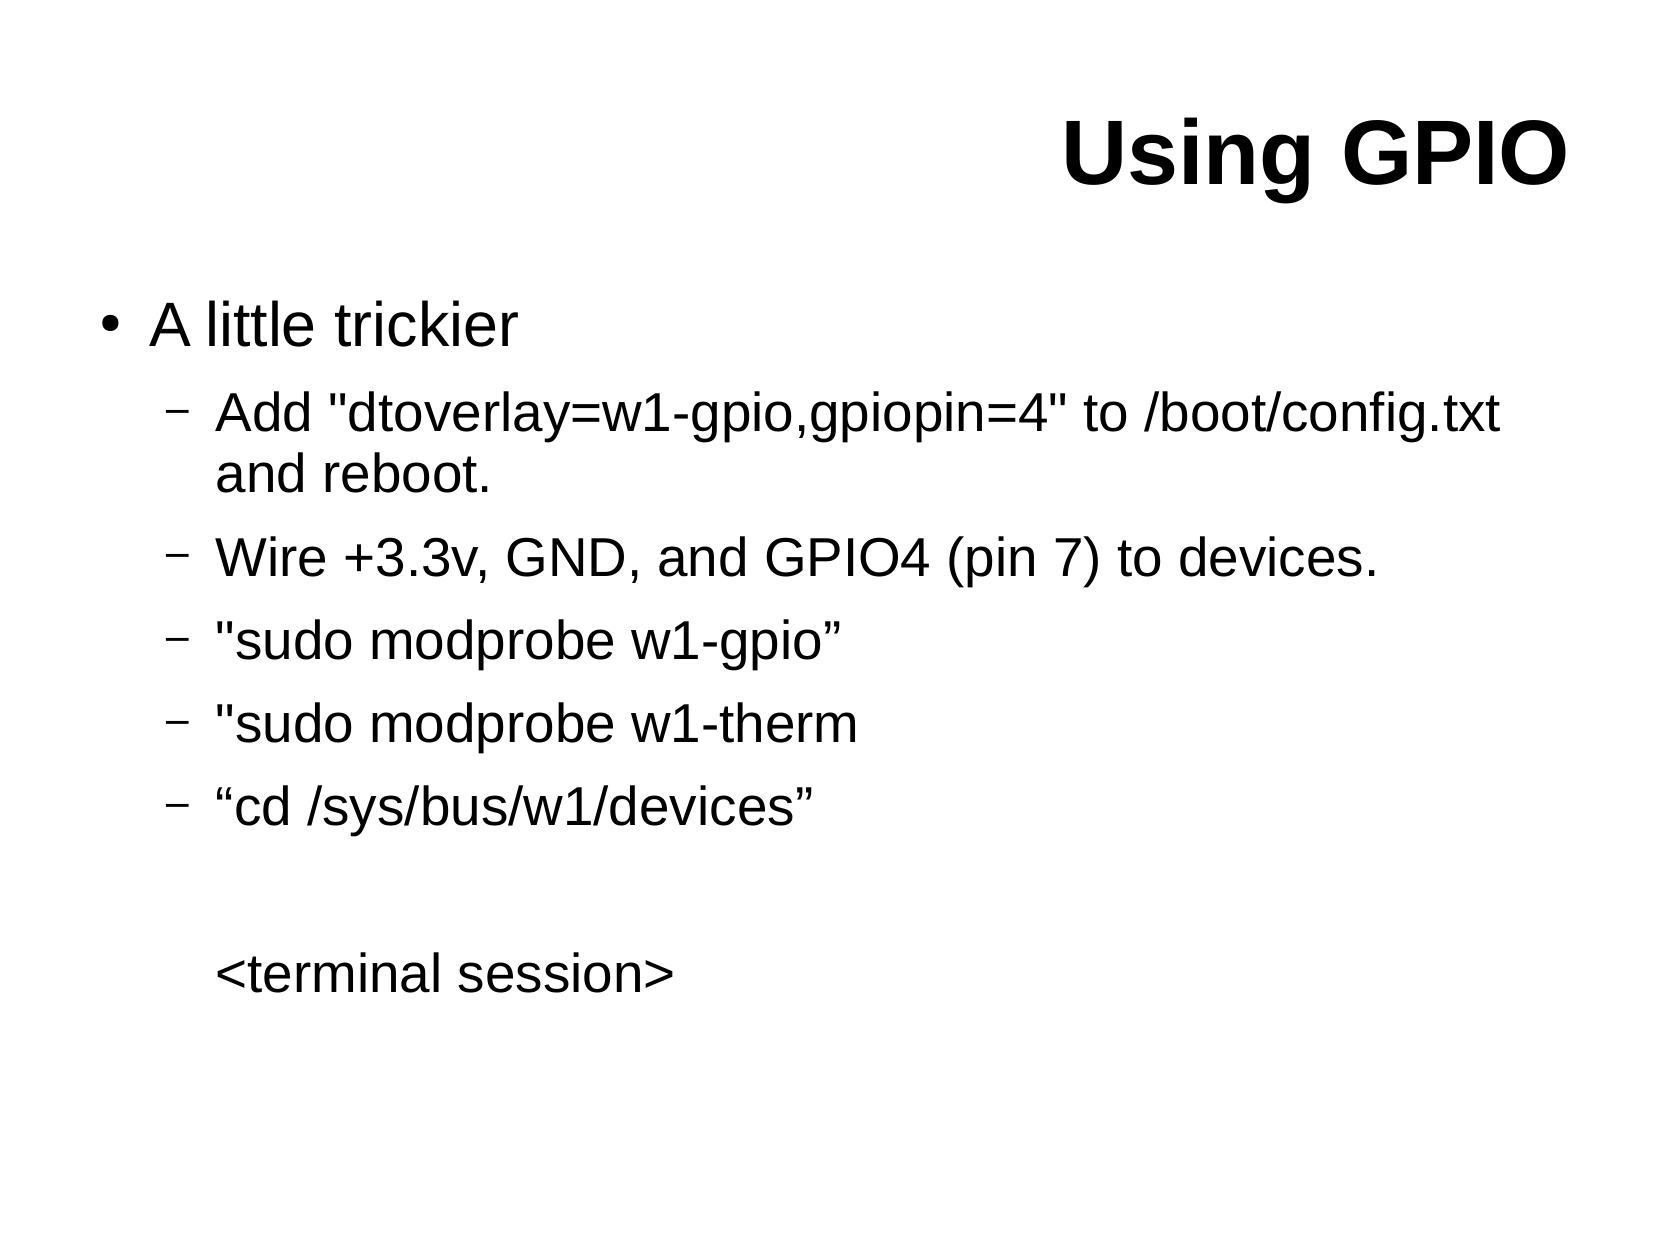

# Using GPIO
A little trickier
Add "dtoverlay=w1-gpio,gpiopin=4" to /boot/config.txt and reboot.
Wire +3.3v, GND, and GPIO4 (pin 7) to devices.
"sudo modprobe w1-gpio”
"sudo modprobe w1-therm
“cd /sys/bus/w1/devices”
<terminal session>